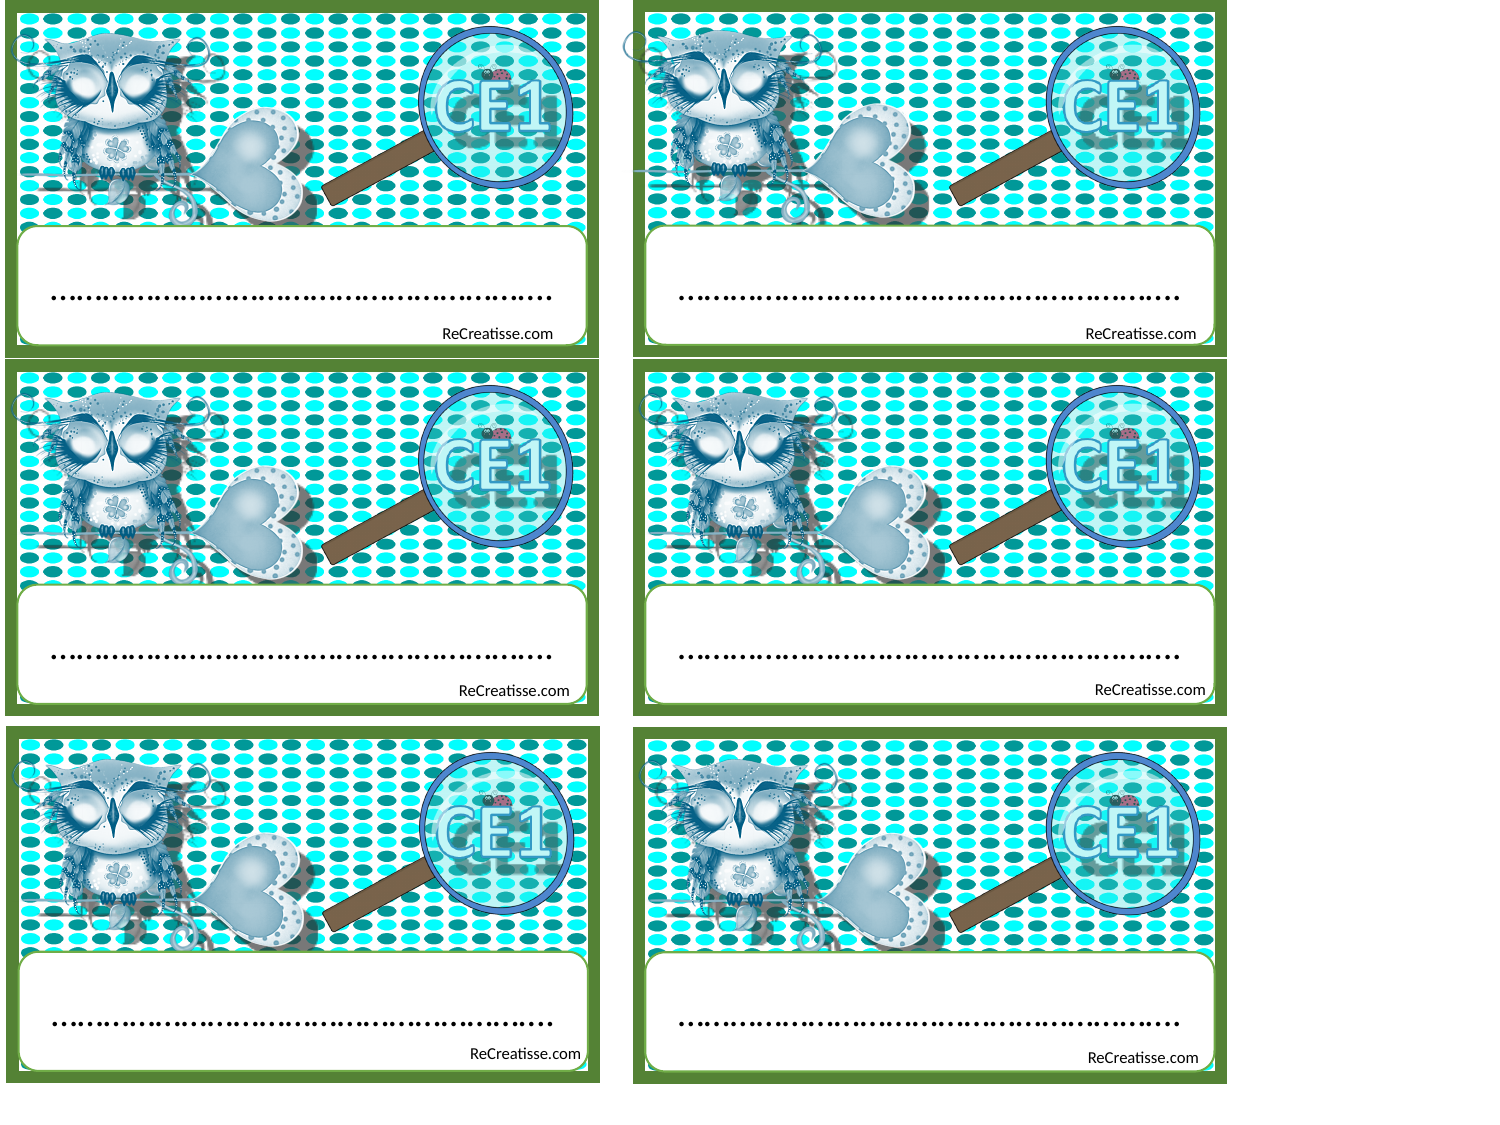

………………………………………………….
………………………………………………….
ReCreatisse.com
ReCreatisse.com
………………………………………………….
………………………………………………….
ReCreatisse.com
ReCreatisse.com
………………………………………………….
………………………………………………….
ReCreatisse.com
ReCreatisse.com